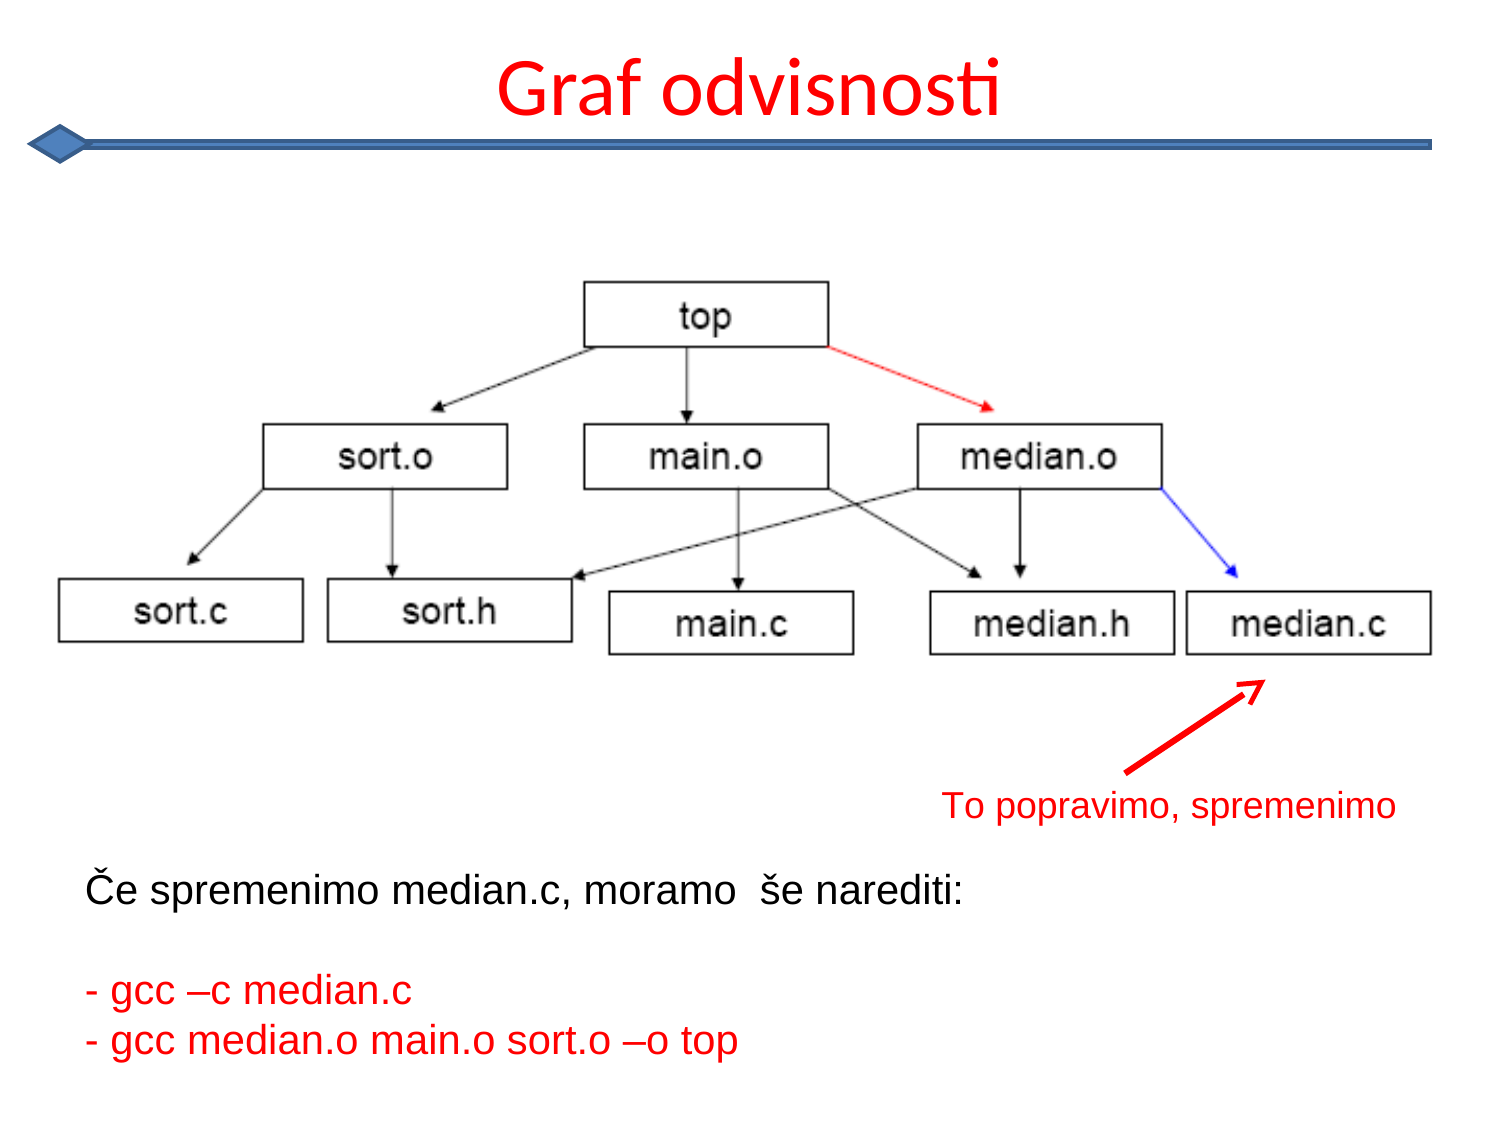

# Graf odvisnosti
To popravimo, spremenimo
Če spremenimo median.c, moramo še narediti:
- gcc –c median.c
- gcc median.o main.o sort.o –o top